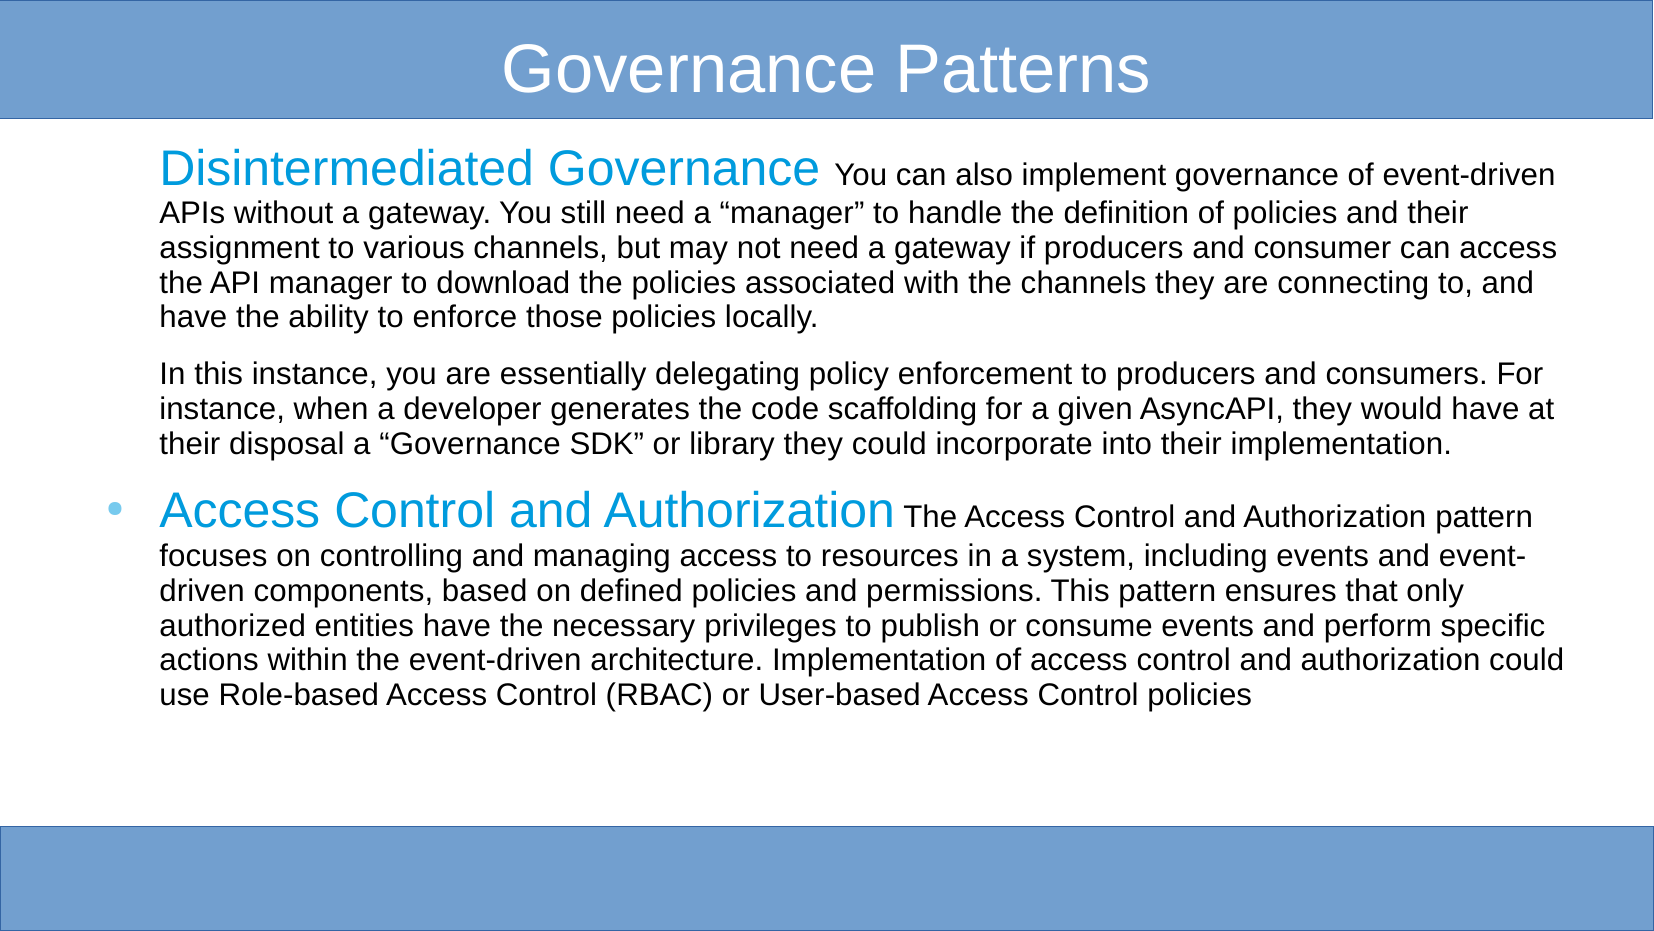

# Governance Patterns
Disintermediated Governance You can also implement governance of event-driven APIs without a gateway. You still need a “manager” to handle the definition of policies and their assignment to various channels, but may not need a gateway if producers and consumer can access the API manager to download the policies associated with the channels they are connecting to, and have the ability to enforce those policies locally.
In this instance, you are essentially delegating policy enforcement to producers and consumers. For instance, when a developer generates the code scaffolding for a given AsyncAPI, they would have at their disposal a “Governance SDK” or library they could incorporate into their implementation.
Access Control and Authorization The Access Control and Authorization pattern focuses on controlling and managing access to resources in a system, including events and event-driven components, based on defined policies and permissions. This pattern ensures that only authorized entities have the necessary privileges to publish or consume events and perform specific actions within the event-driven architecture. Implementation of access control and authorization could use Role-based Access Control (RBAC) or User-based Access Control policies